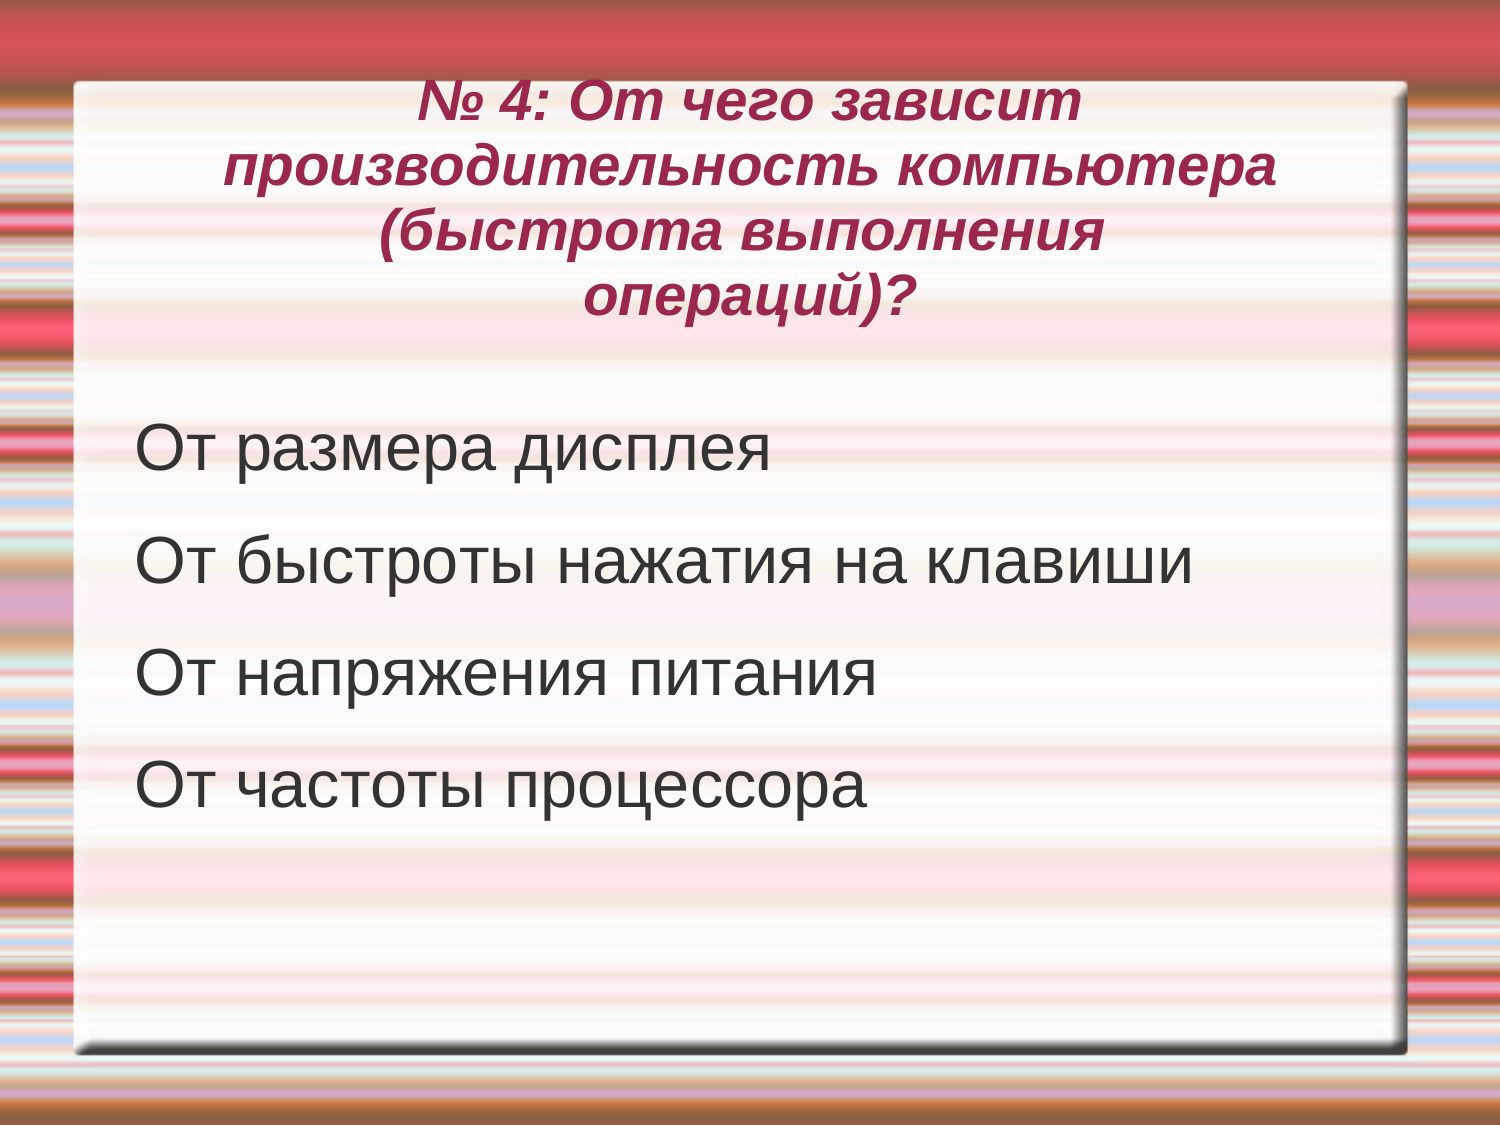

# № 4: От чего зависит производительность компьютера (быстрота выполнения операций)?
От размера дисплея
От быстроты нажатия на клавиши
От напряжения питания
От частоты процессора